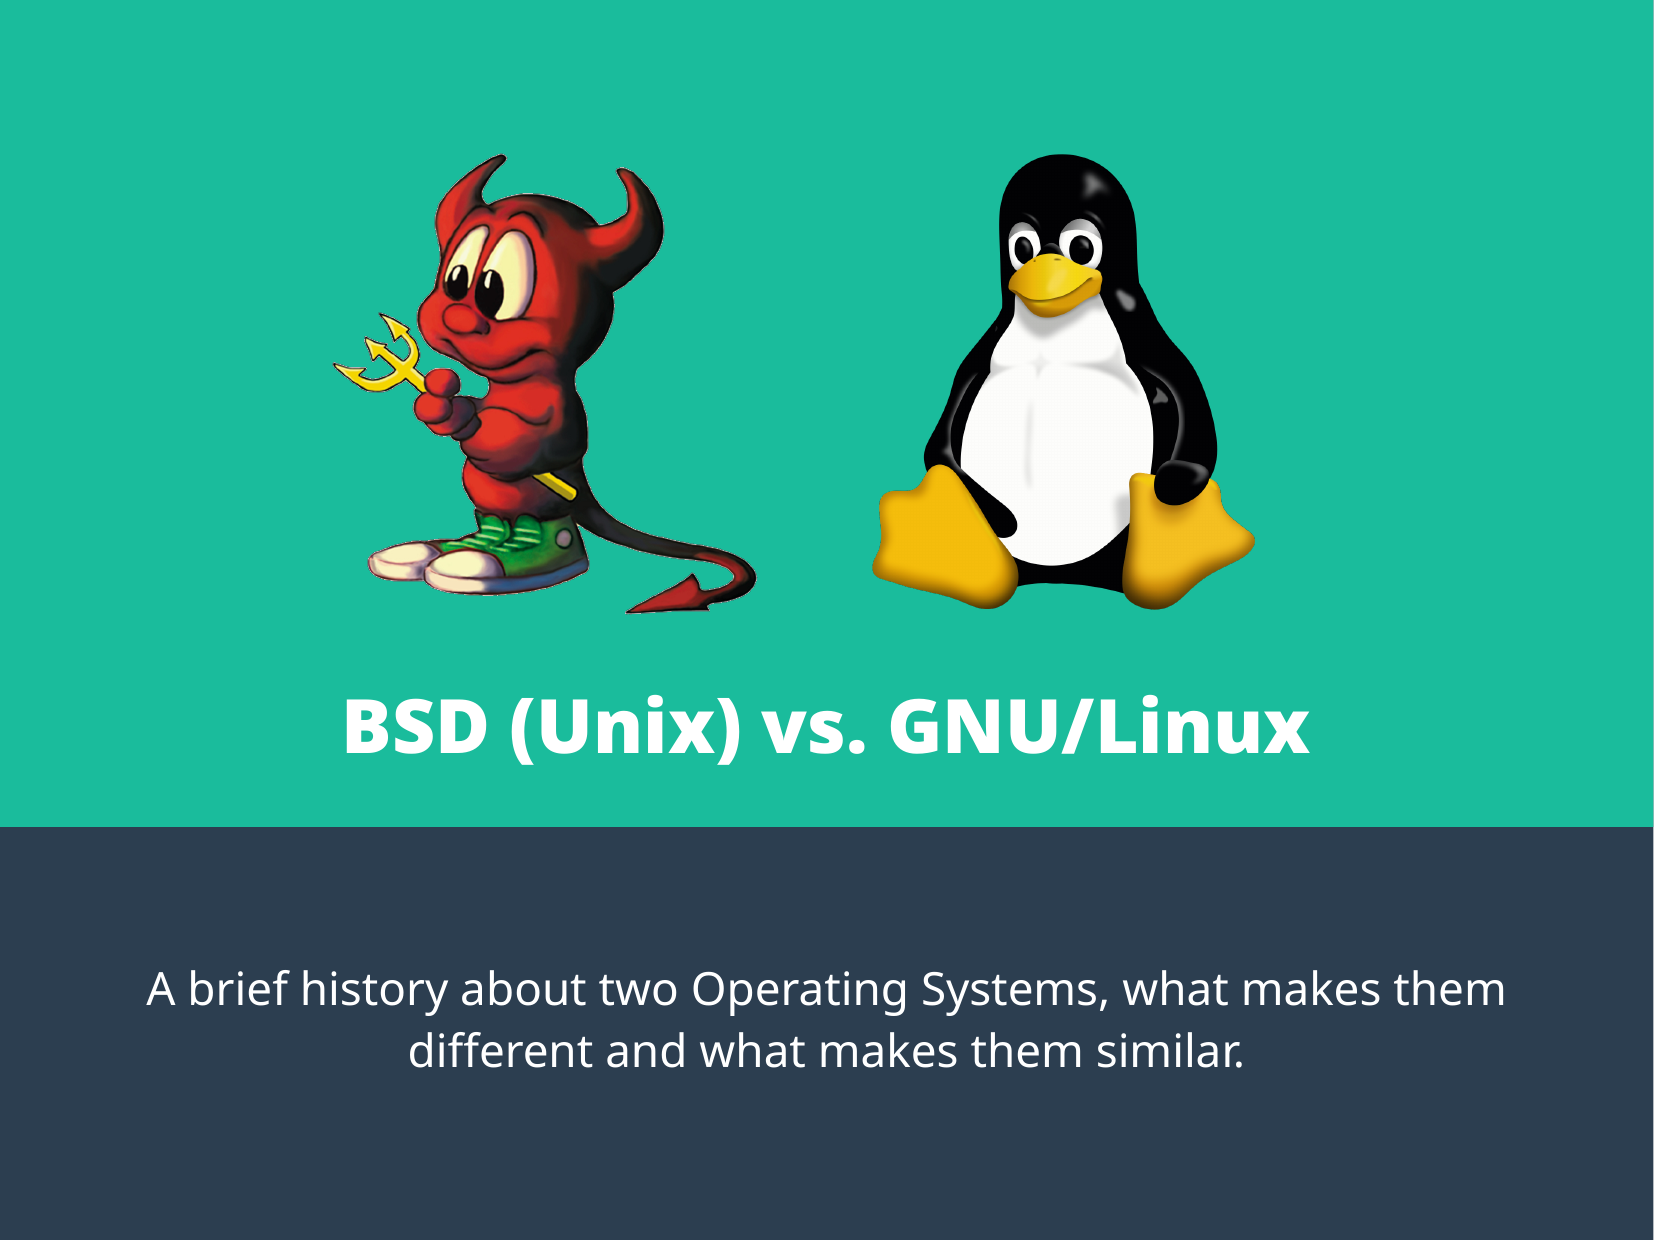

# BSD (Unix) vs. GNU/Linux
A brief history about two Operating Systems, what makes them different and what makes them similar.